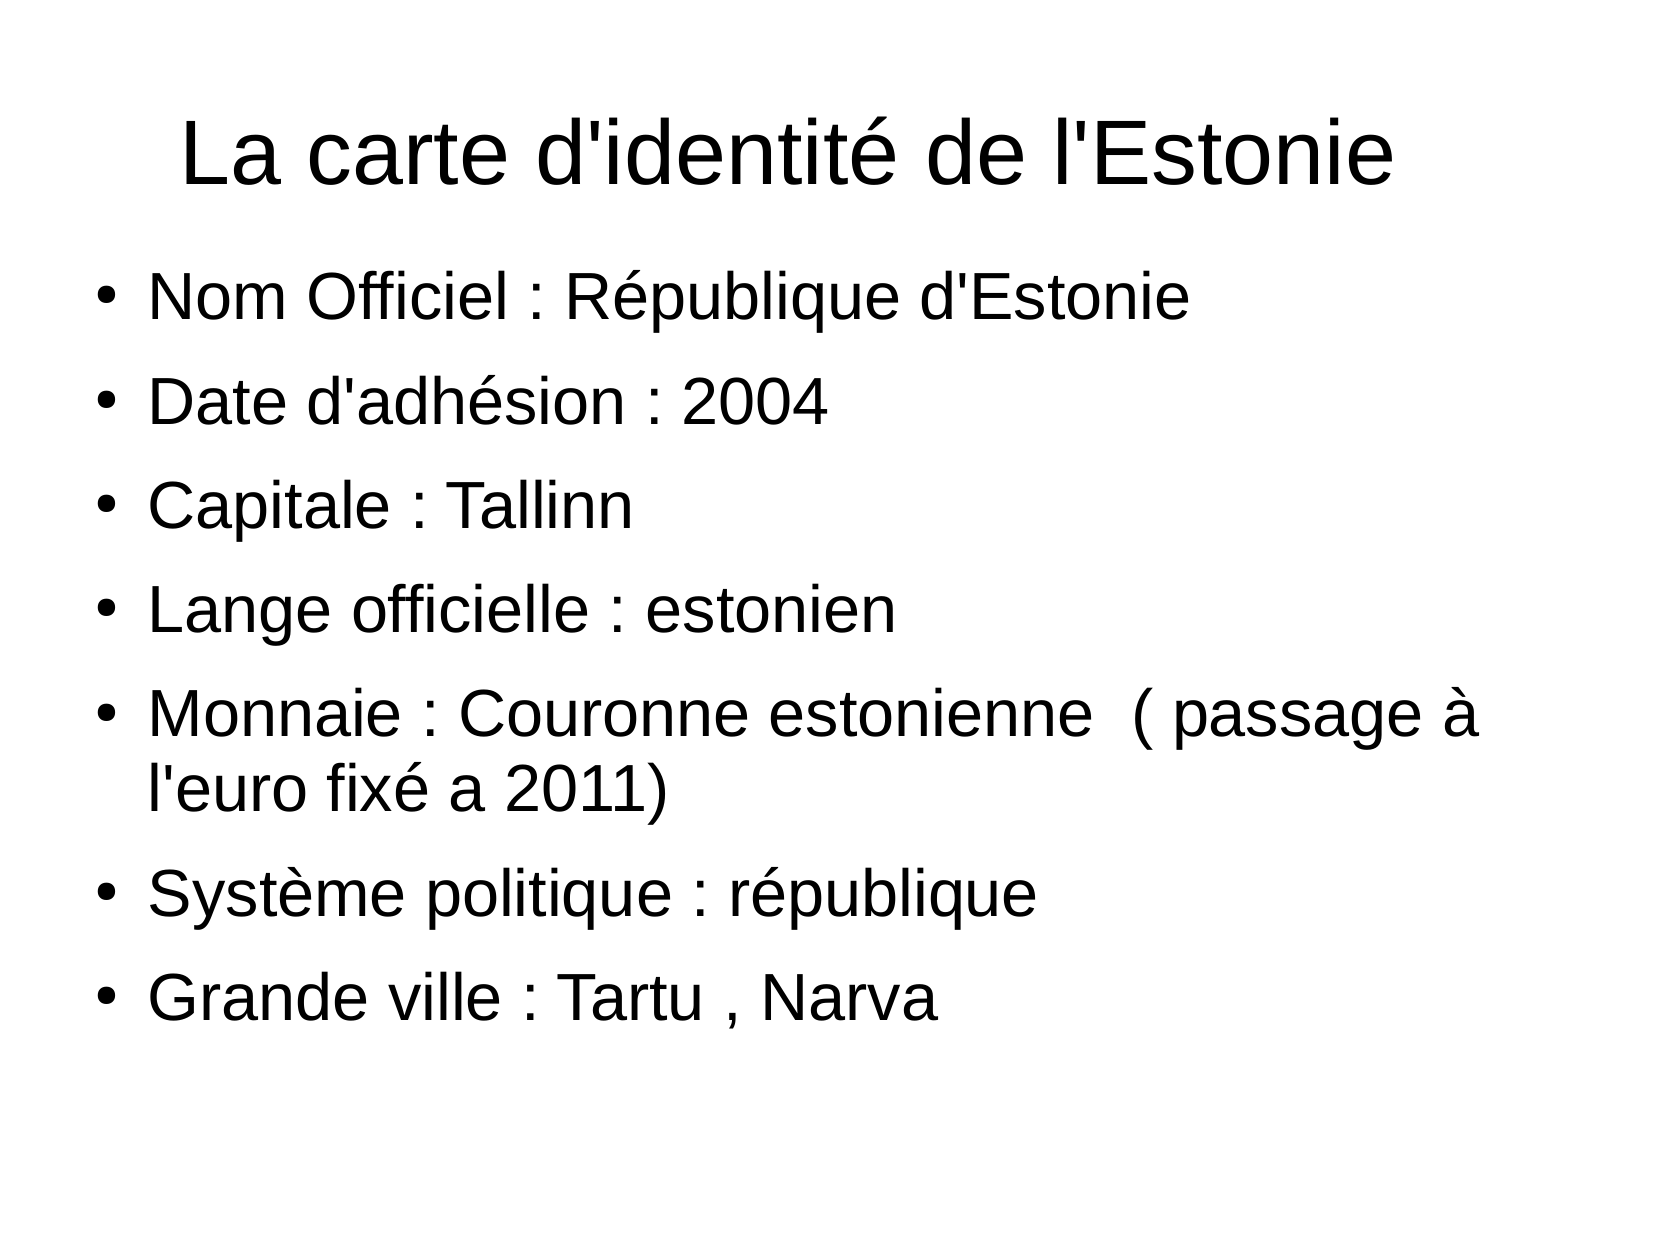

# La carte d'identité de l'Estonie
Nom Officiel : République d'Estonie
Date d'adhésion : 2004
Capitale : Tallinn
Lange officielle : estonien
Monnaie : Couronne estonienne ( passage à l'euro fixé a 2011)
Système politique : république
Grande ville : Tartu , Narva